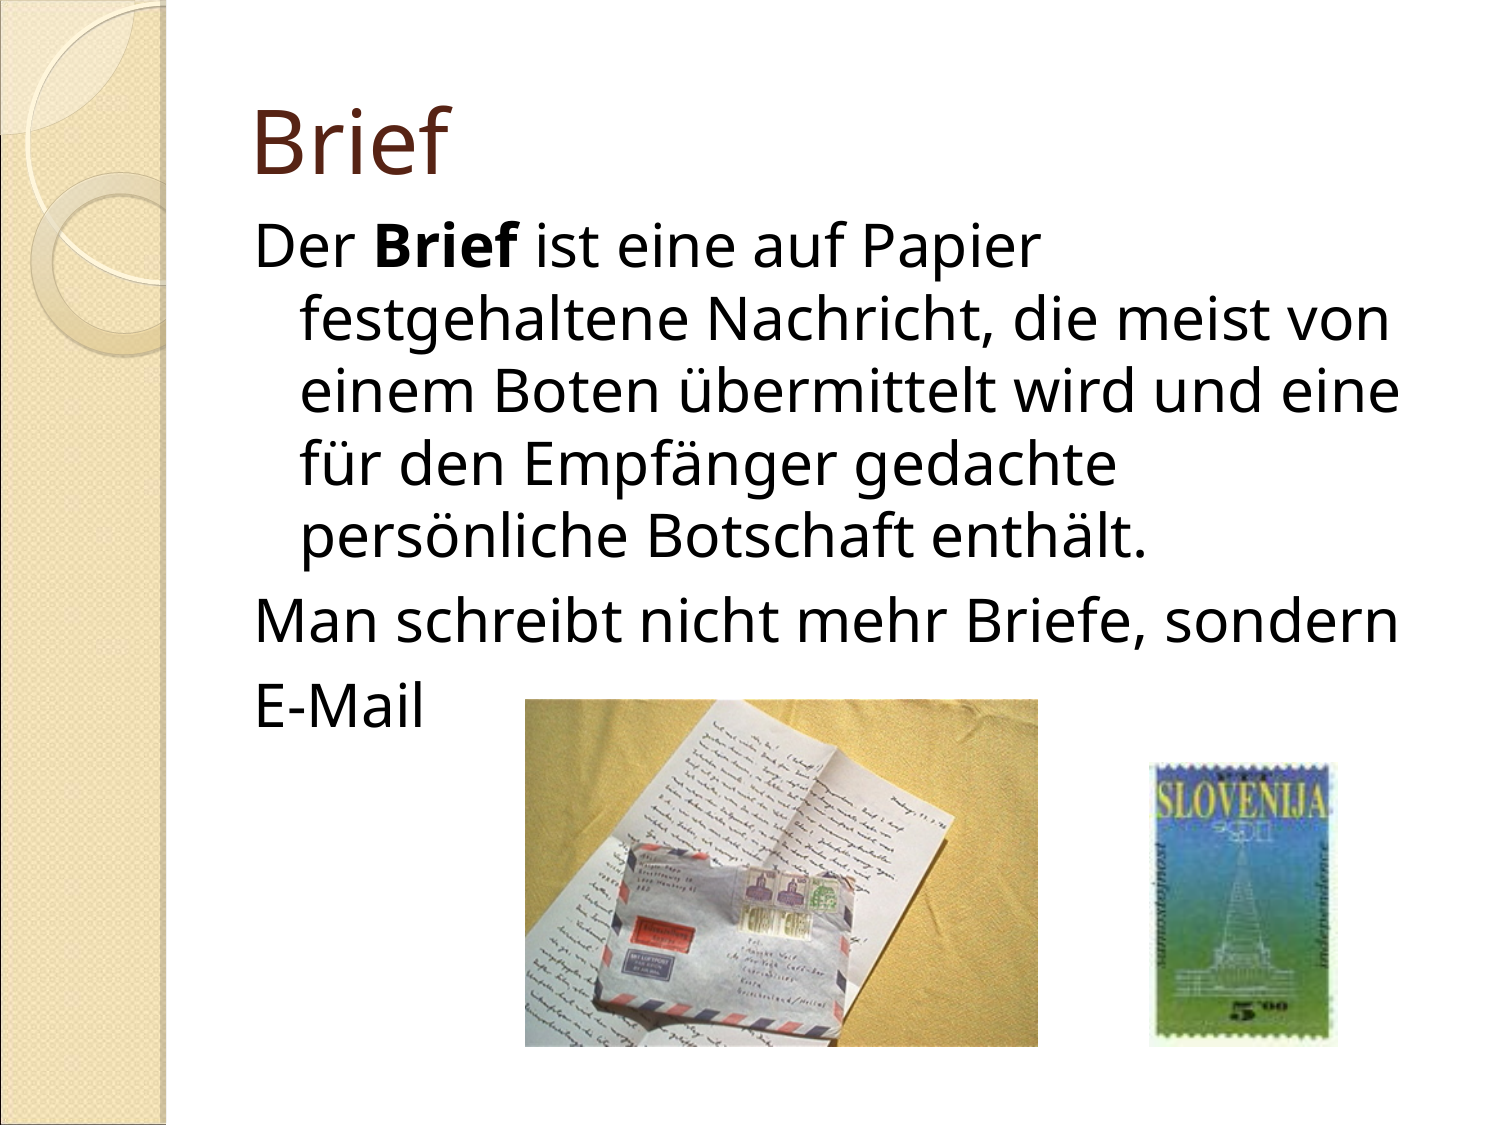

Brief
Der Brief ist eine auf Papier festgehaltene Nachricht, die meist von einem Boten übermittelt wird und eine für den Empfänger gedachte persönliche Botschaft enthält.
Man schreibt nicht mehr Briefe, sondern
E-Mail